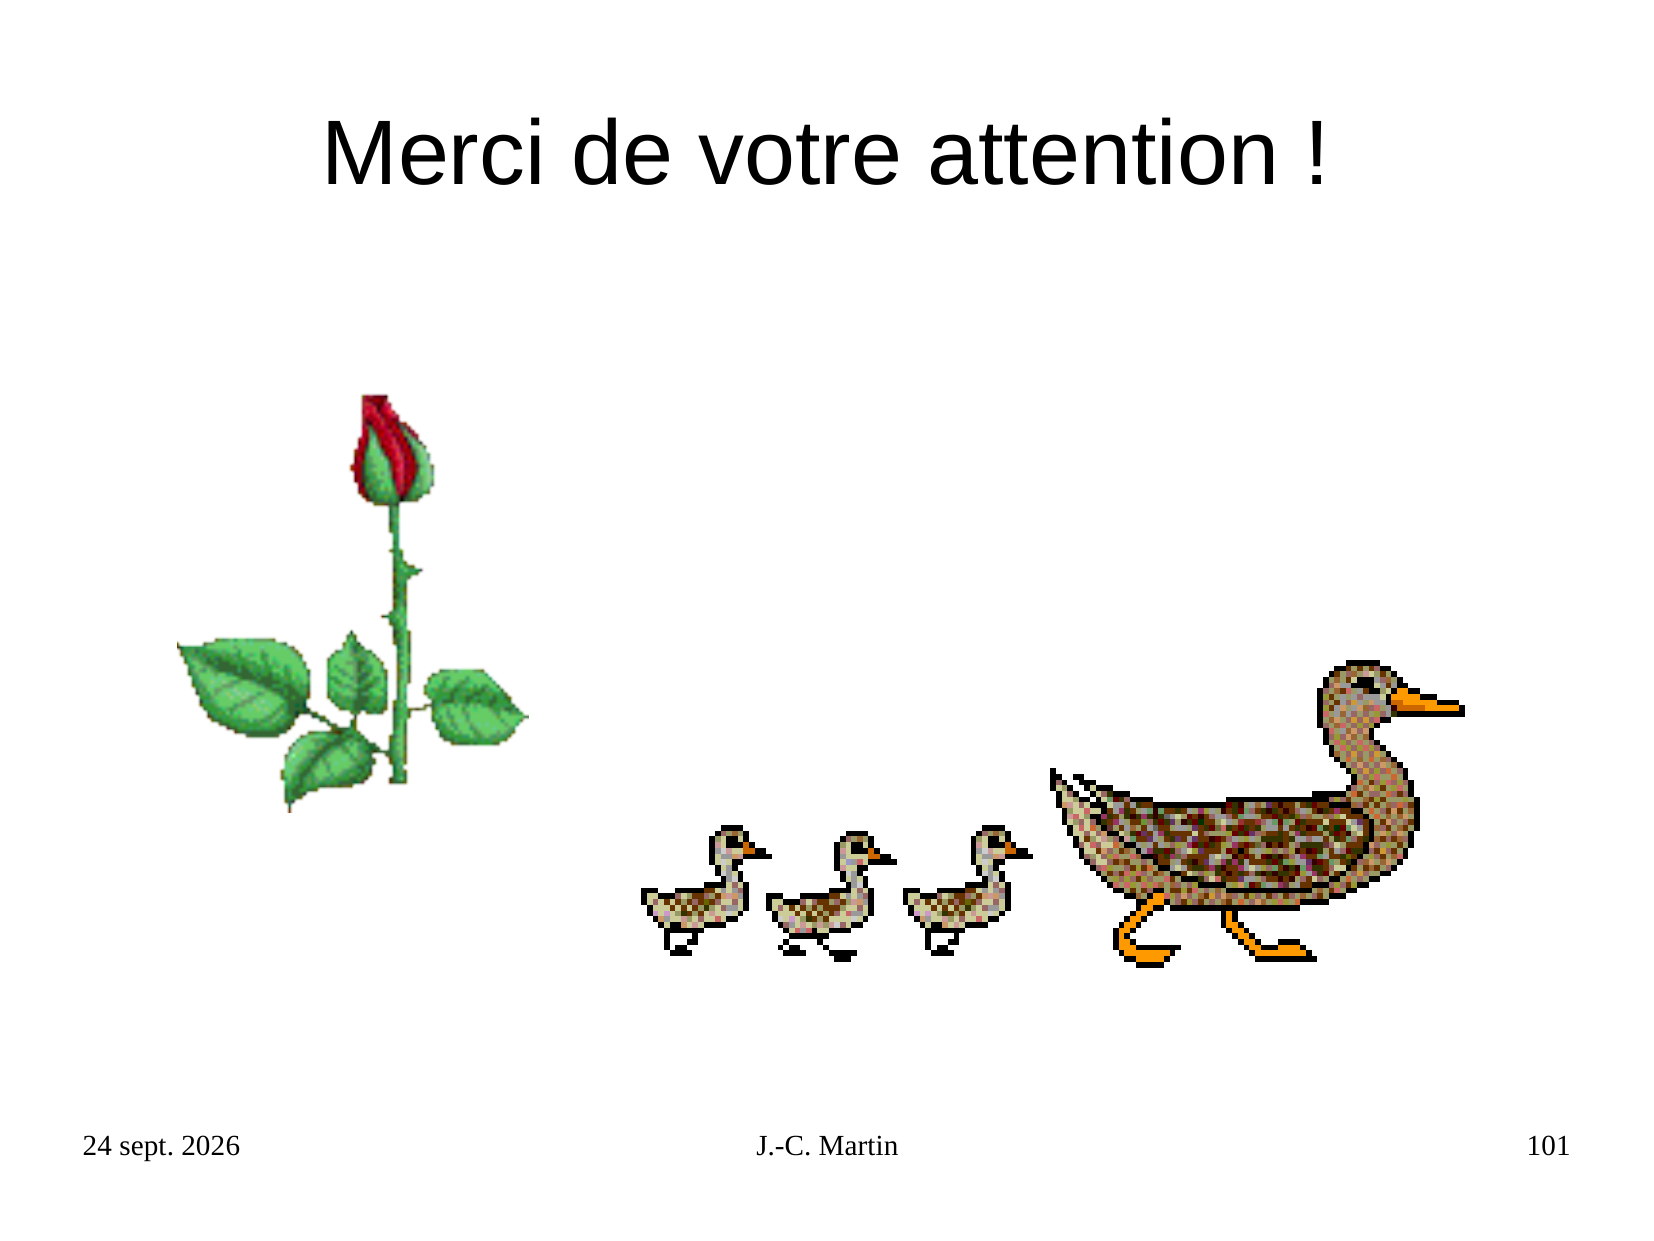

# Merci de votre attention !
J.-C. Martin
101